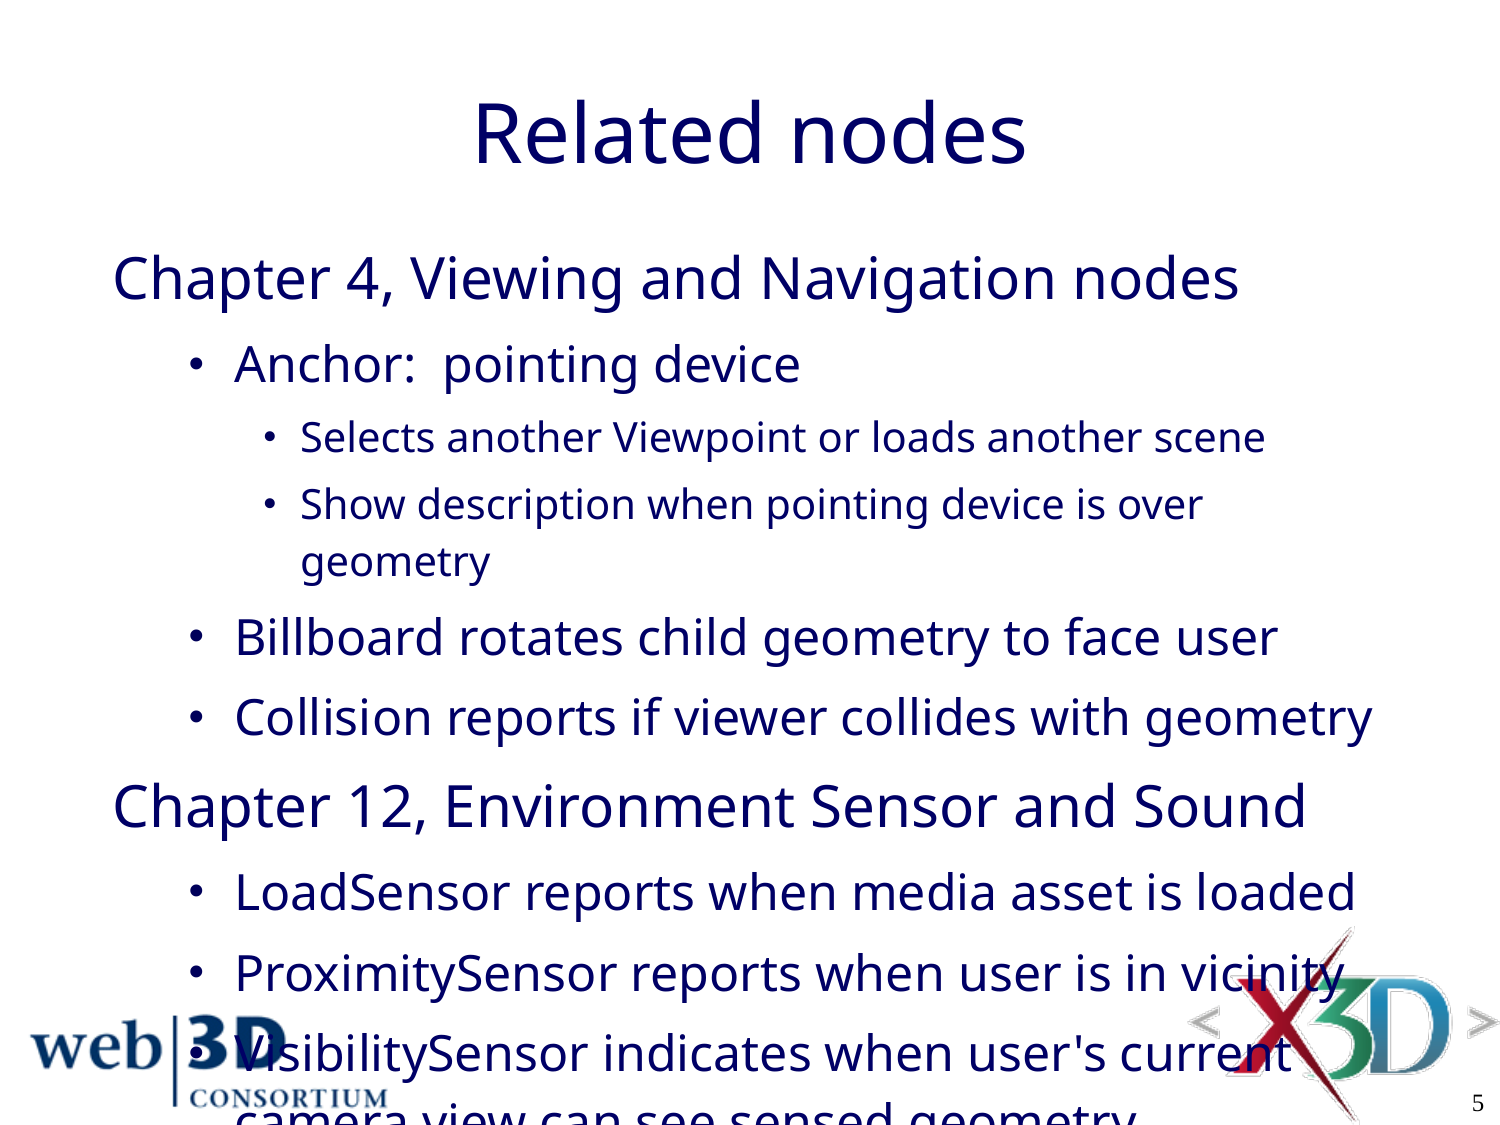

# Related nodes
Chapter 4, Viewing and Navigation nodes
Anchor: pointing device
Selects another Viewpoint or loads another scene
Show description when pointing device is over geometry
Billboard rotates child geometry to face user
Collision reports if viewer collides with geometry
Chapter 12, Environment Sensor and Sound
LoadSensor reports when media asset is loaded
ProximitySensor reports when user is in vicinity
VisibilitySensor indicates when user's current camera view can see sensed geometry